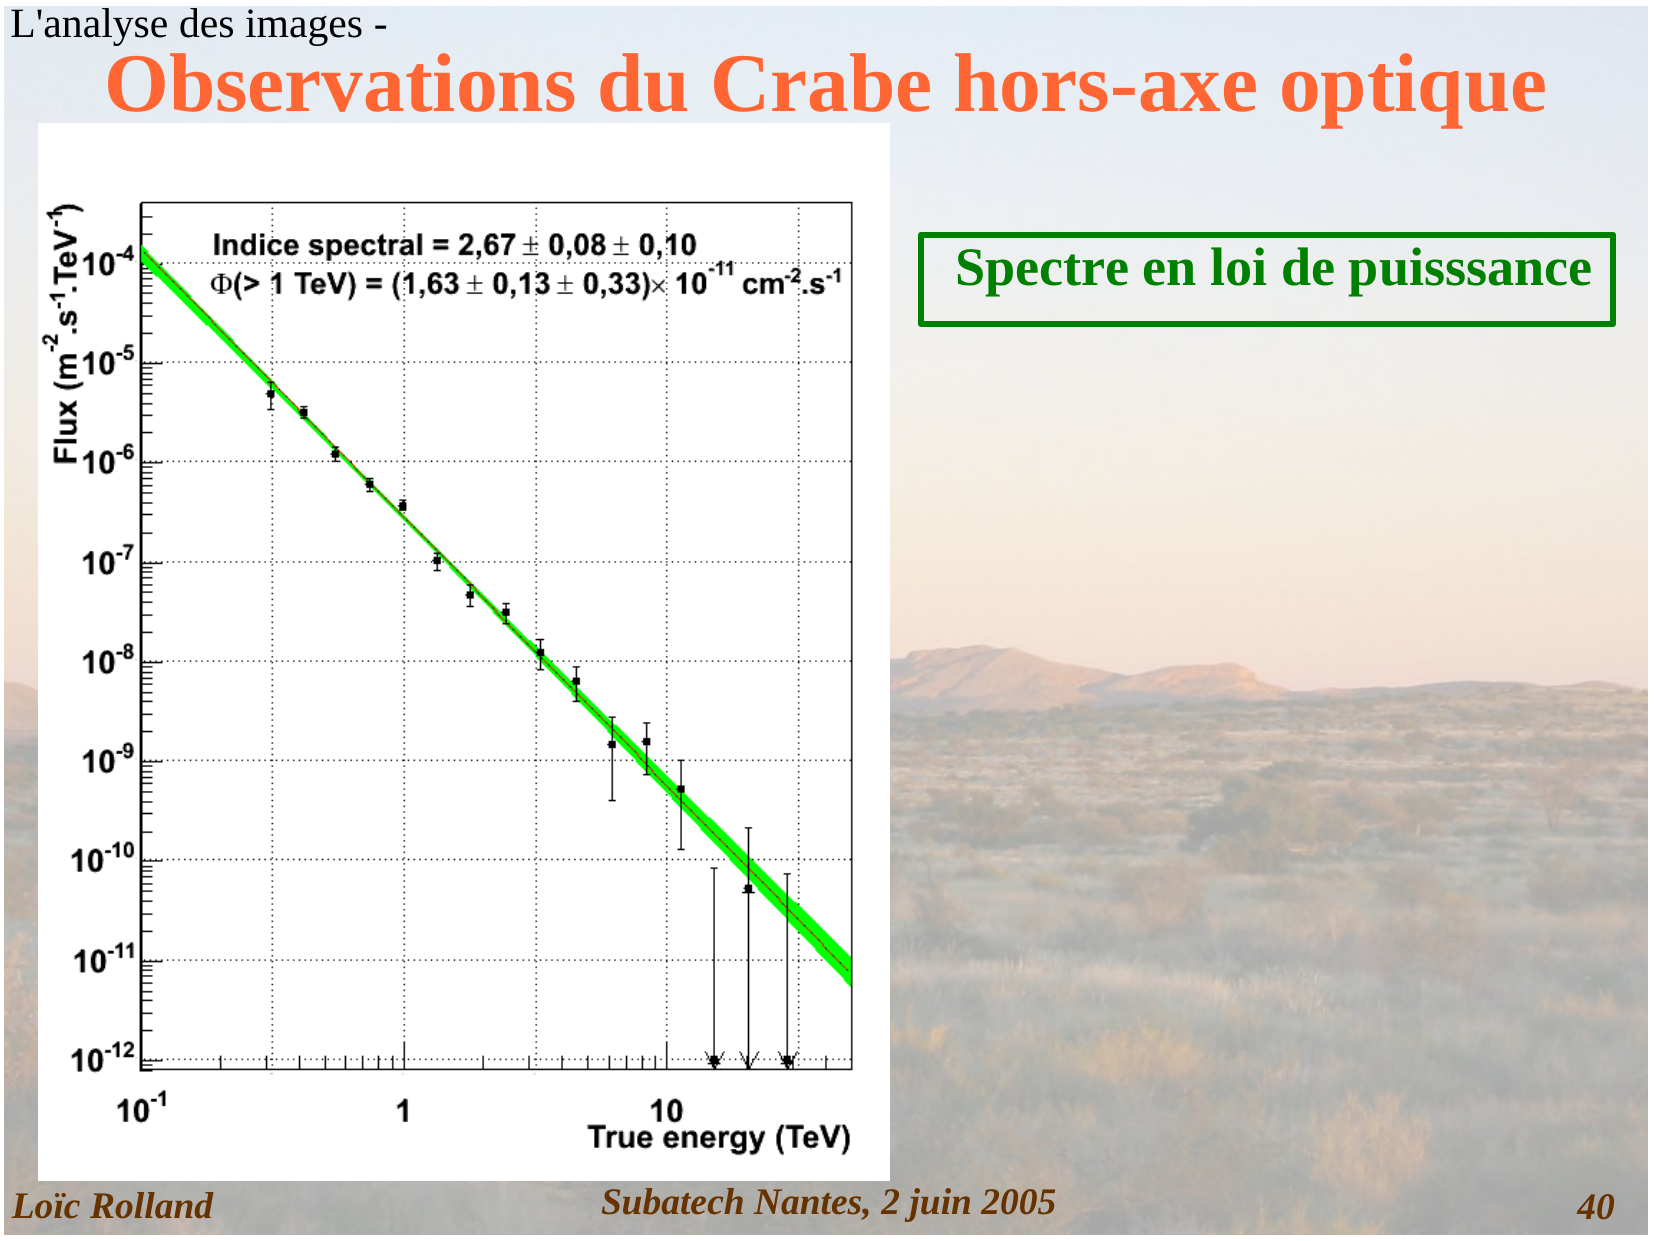

L'analyse des images -
# Observations du Crabe hors-axe optique
Spectre en loi de puisssance